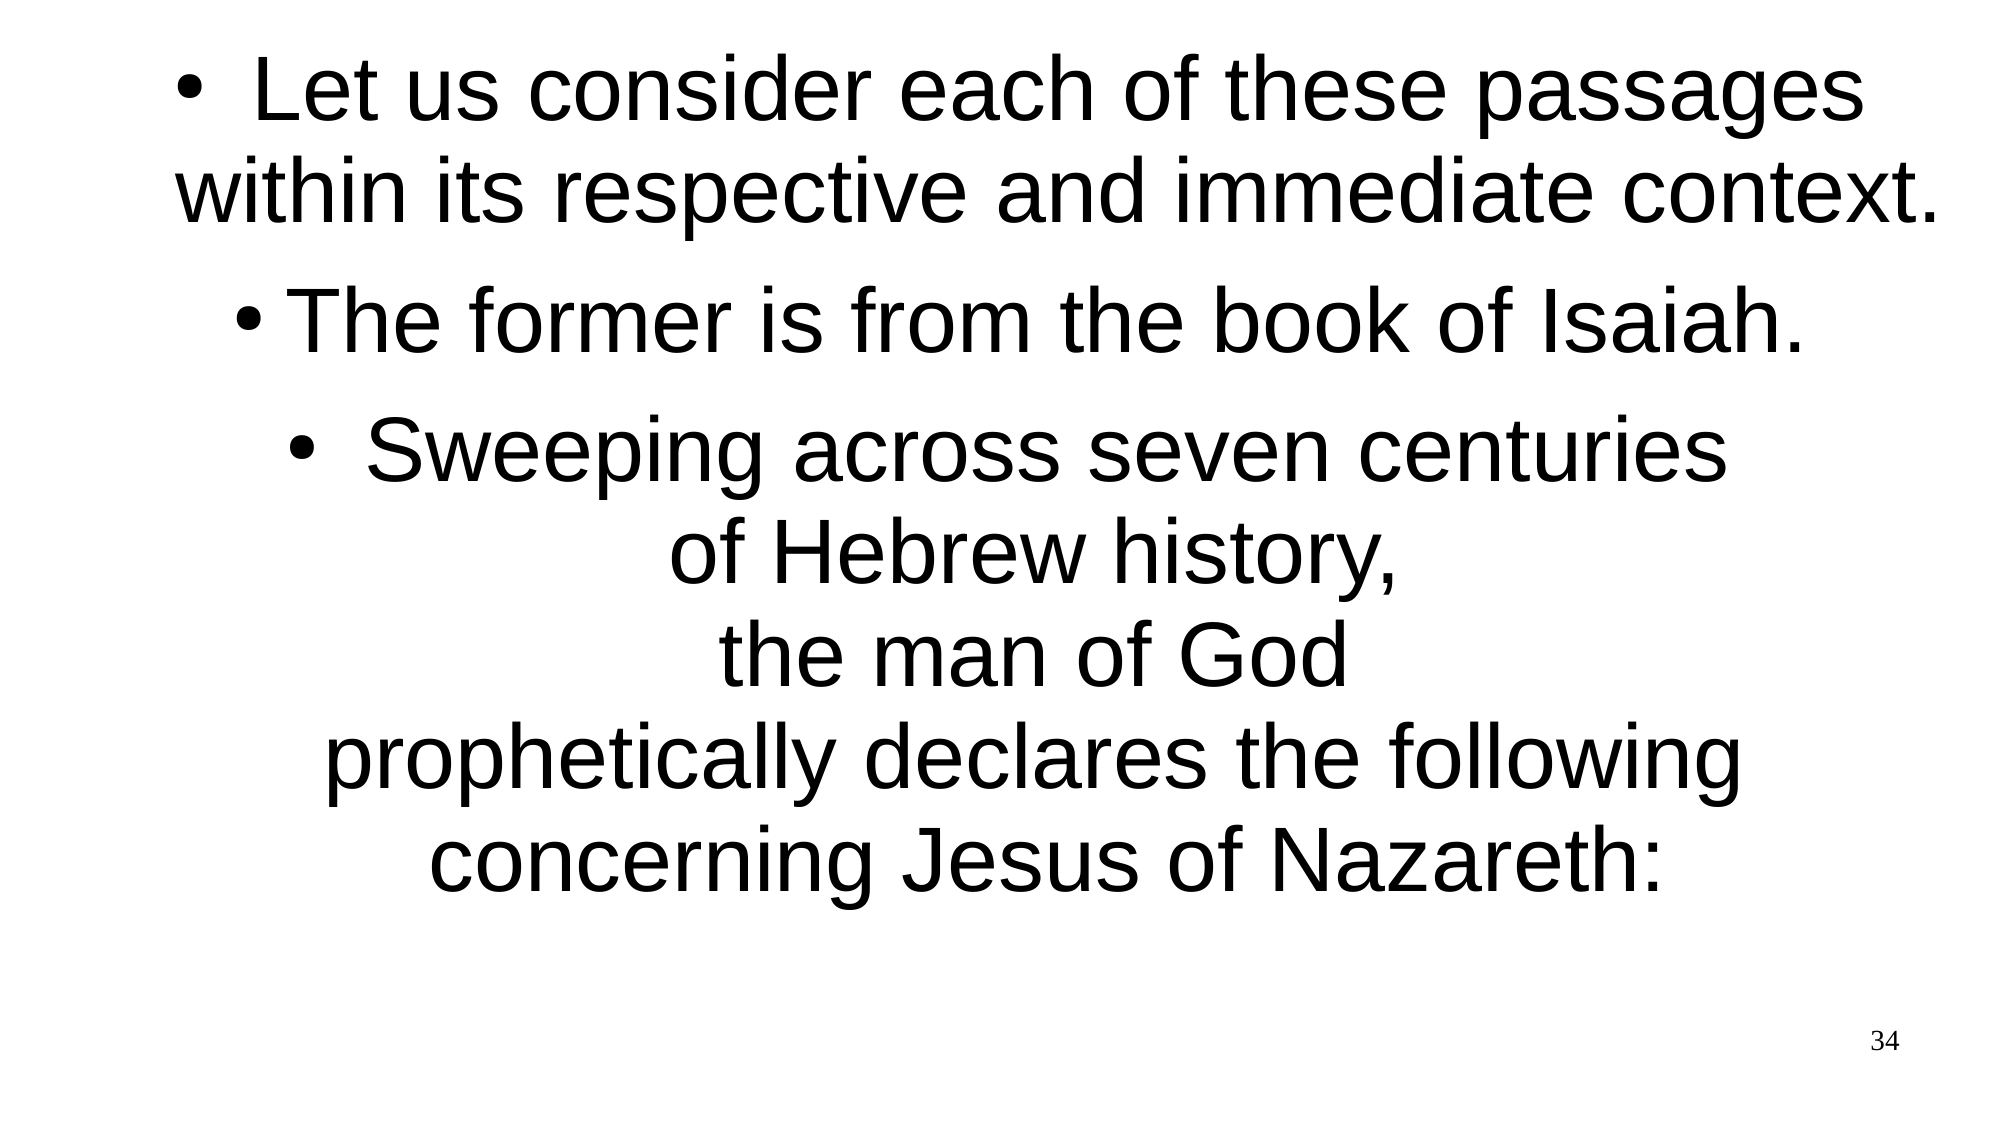

# Let us consider each of these passages within its respective and immediate context.
The former is from the book of Isaiah.
 Sweeping across seven centuries
of Hebrew history,
the man of God
prophetically declares the following
concerning Jesus of Nazareth:
34